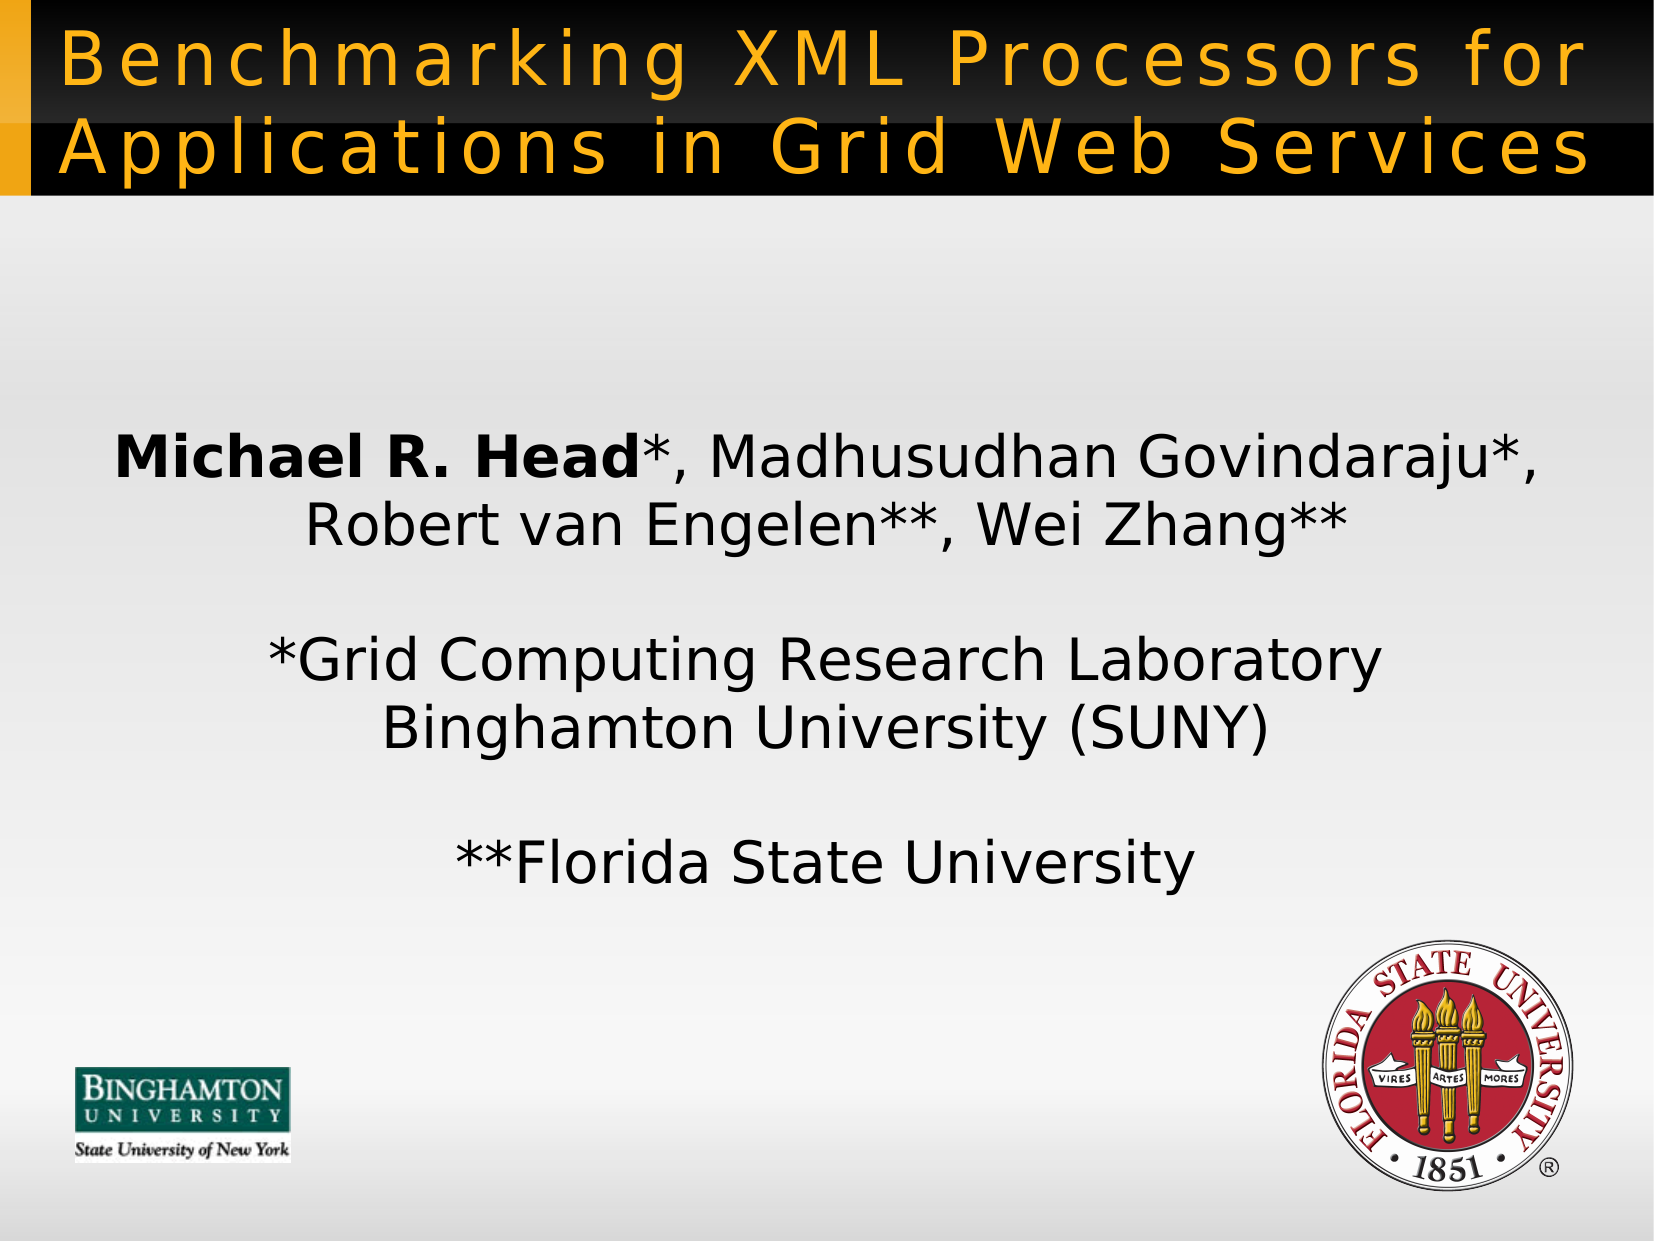

# Benchmarking XML Processors for Applications in Grid Web Services
Michael R. Head*, Madhusudhan Govindaraju*, Robert van Engelen**, Wei Zhang**
*Grid Computing Research Laboratory
Binghamton University (SUNY)
**Florida State University